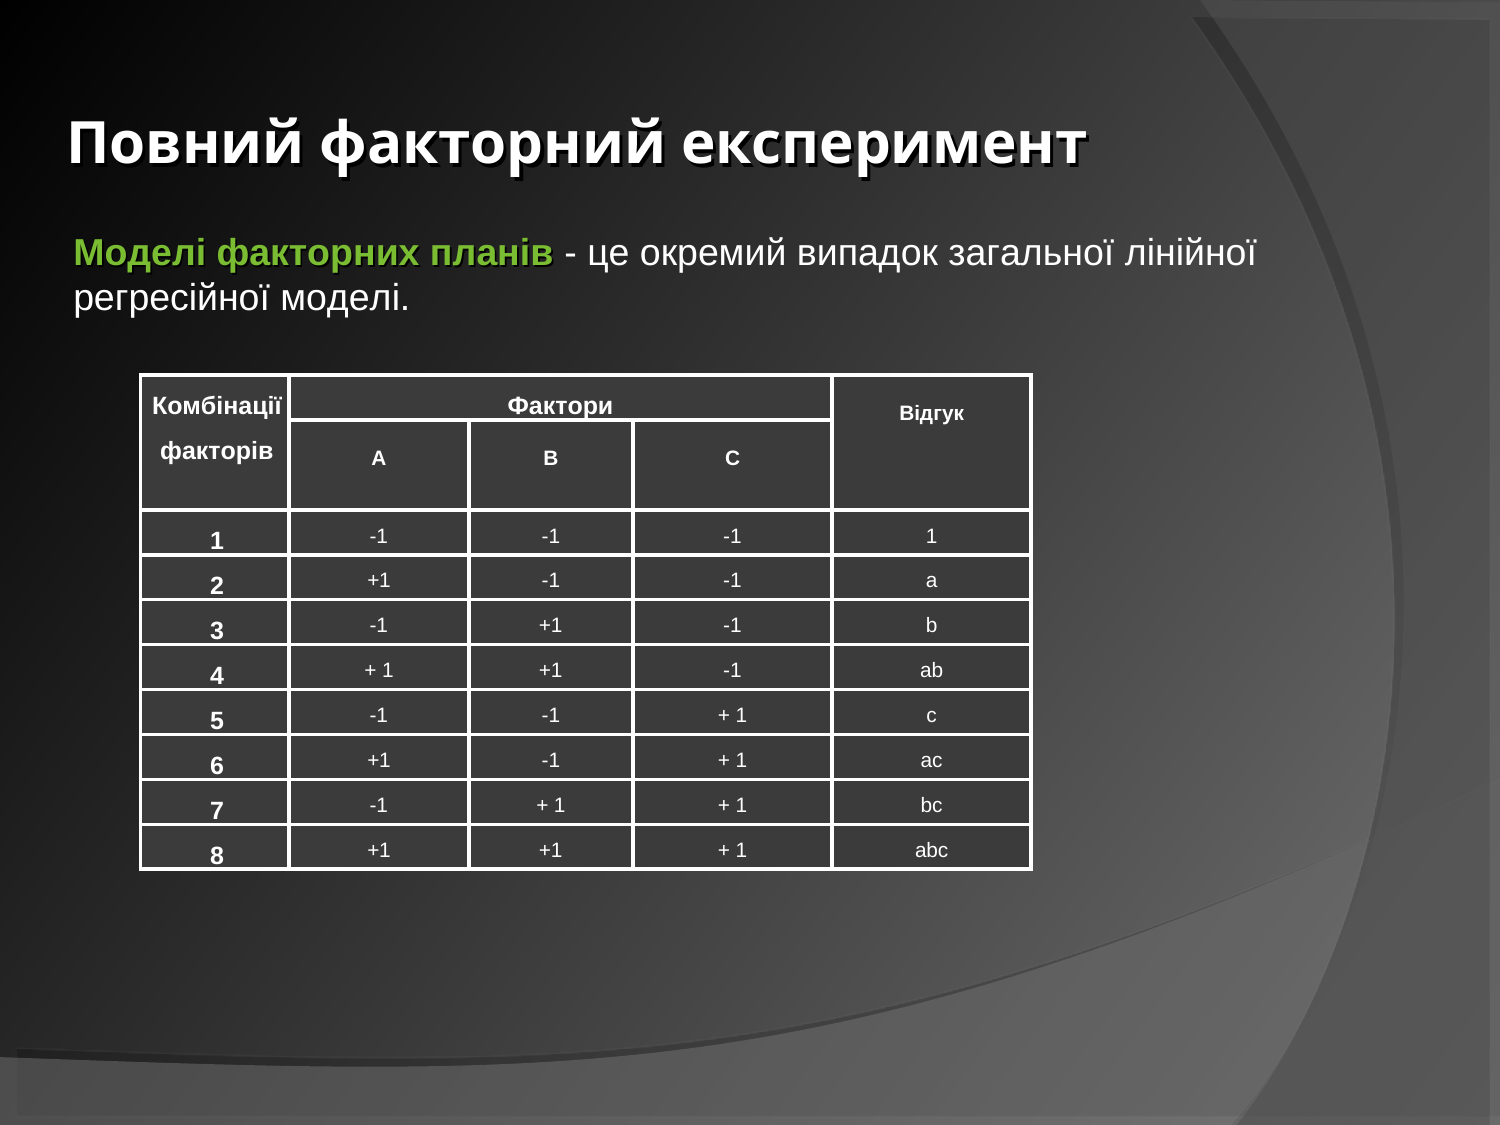

# Повний факторний експеримент
Моделі факторних планів - це окремий випадок загальної лінійної регресійної моделі.
| Комбінації факторів | Фактори | | | Відгук |
| --- | --- | --- | --- | --- |
| | А | В | С | |
| 1 | -1 | -1 | -1 | 1 |
| 2 | +1 | -1 | -1 | a |
| 3 | -1 | +1 | -1 | b |
| 4 | + 1 | +1 | -1 | ab |
| 5 | -1 | -1 | + 1 | с |
| 6 | +1 | -1 | + 1 | ас |
| 7 | -1 | + 1 | + 1 | bc |
| 8 | +1 | +1 | + 1 | abc |